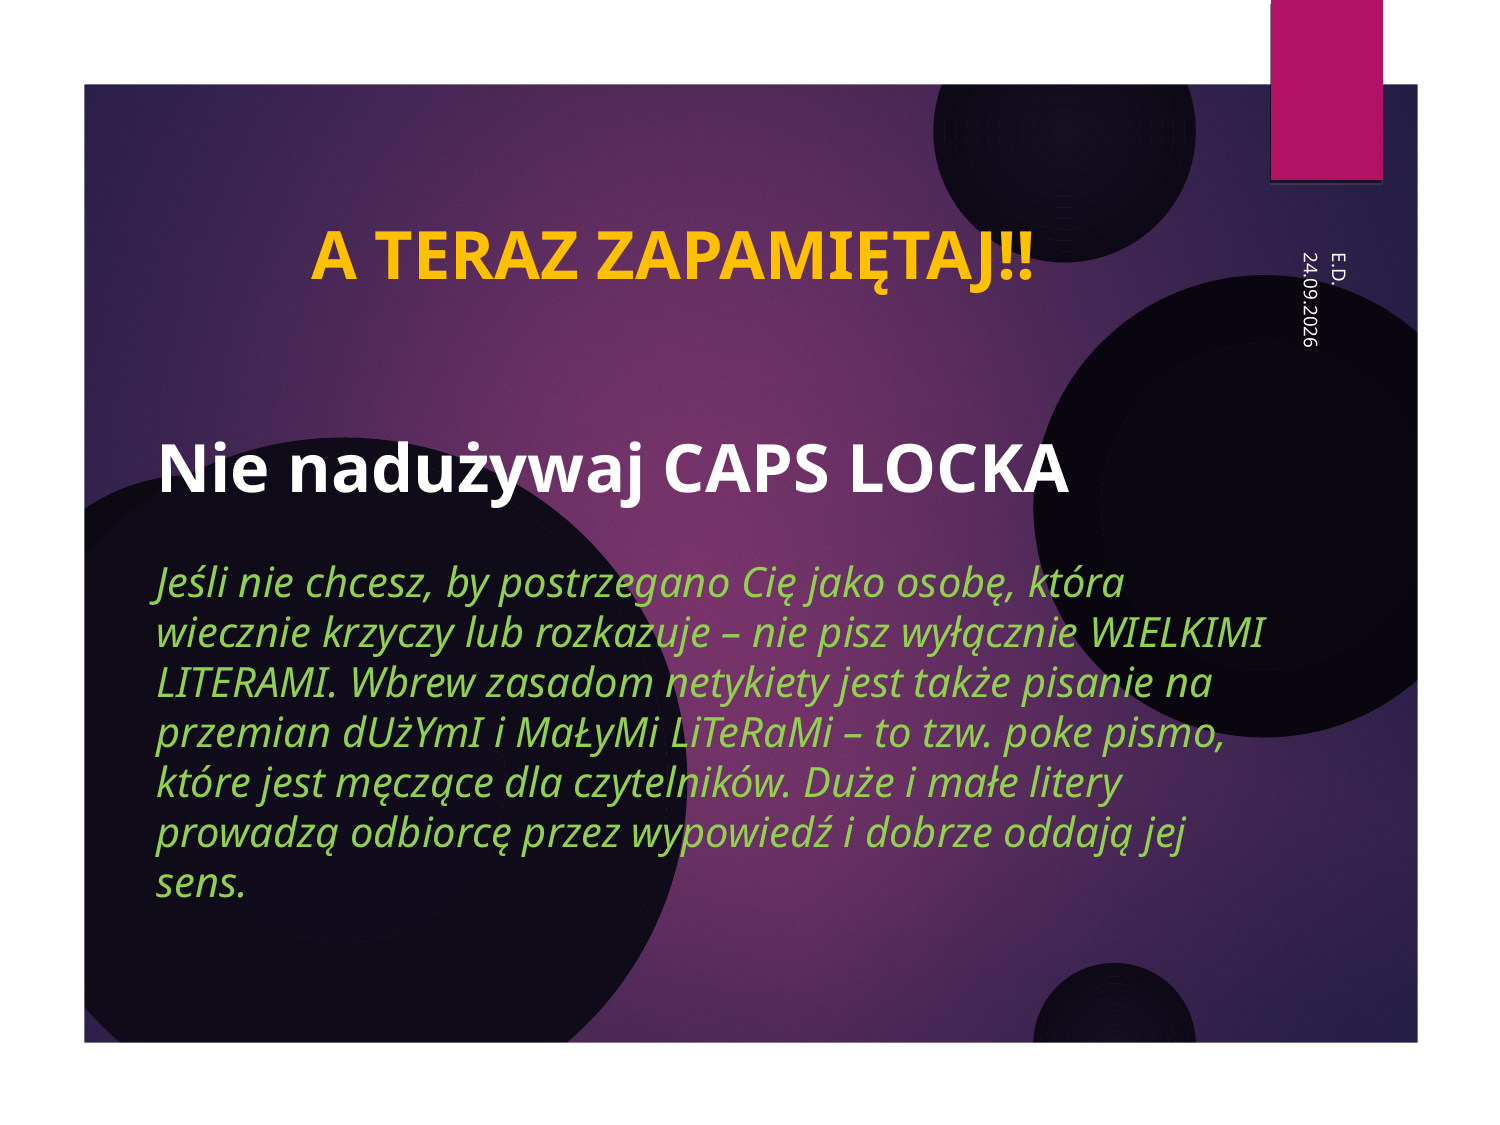

# A TERAZ ZAPAMIĘTAJ!!
Nie nadużywaj CAPS LOCKA
Jeśli nie chcesz, by postrzegano Cię jako osobę, która wiecznie krzyczy lub rozkazuje – nie pisz wyłącznie WIELKIMI LITERAMI. Wbrew zasadom netykiety jest także pisanie na przemian dUżYmI i MaŁyMi LiTeRaMi – to tzw. poke pismo, które jest męczące dla czytelników. Duże i małe litery prowadzą odbiorcę przez wypowiedź i dobrze oddają jej sens.
E.D.